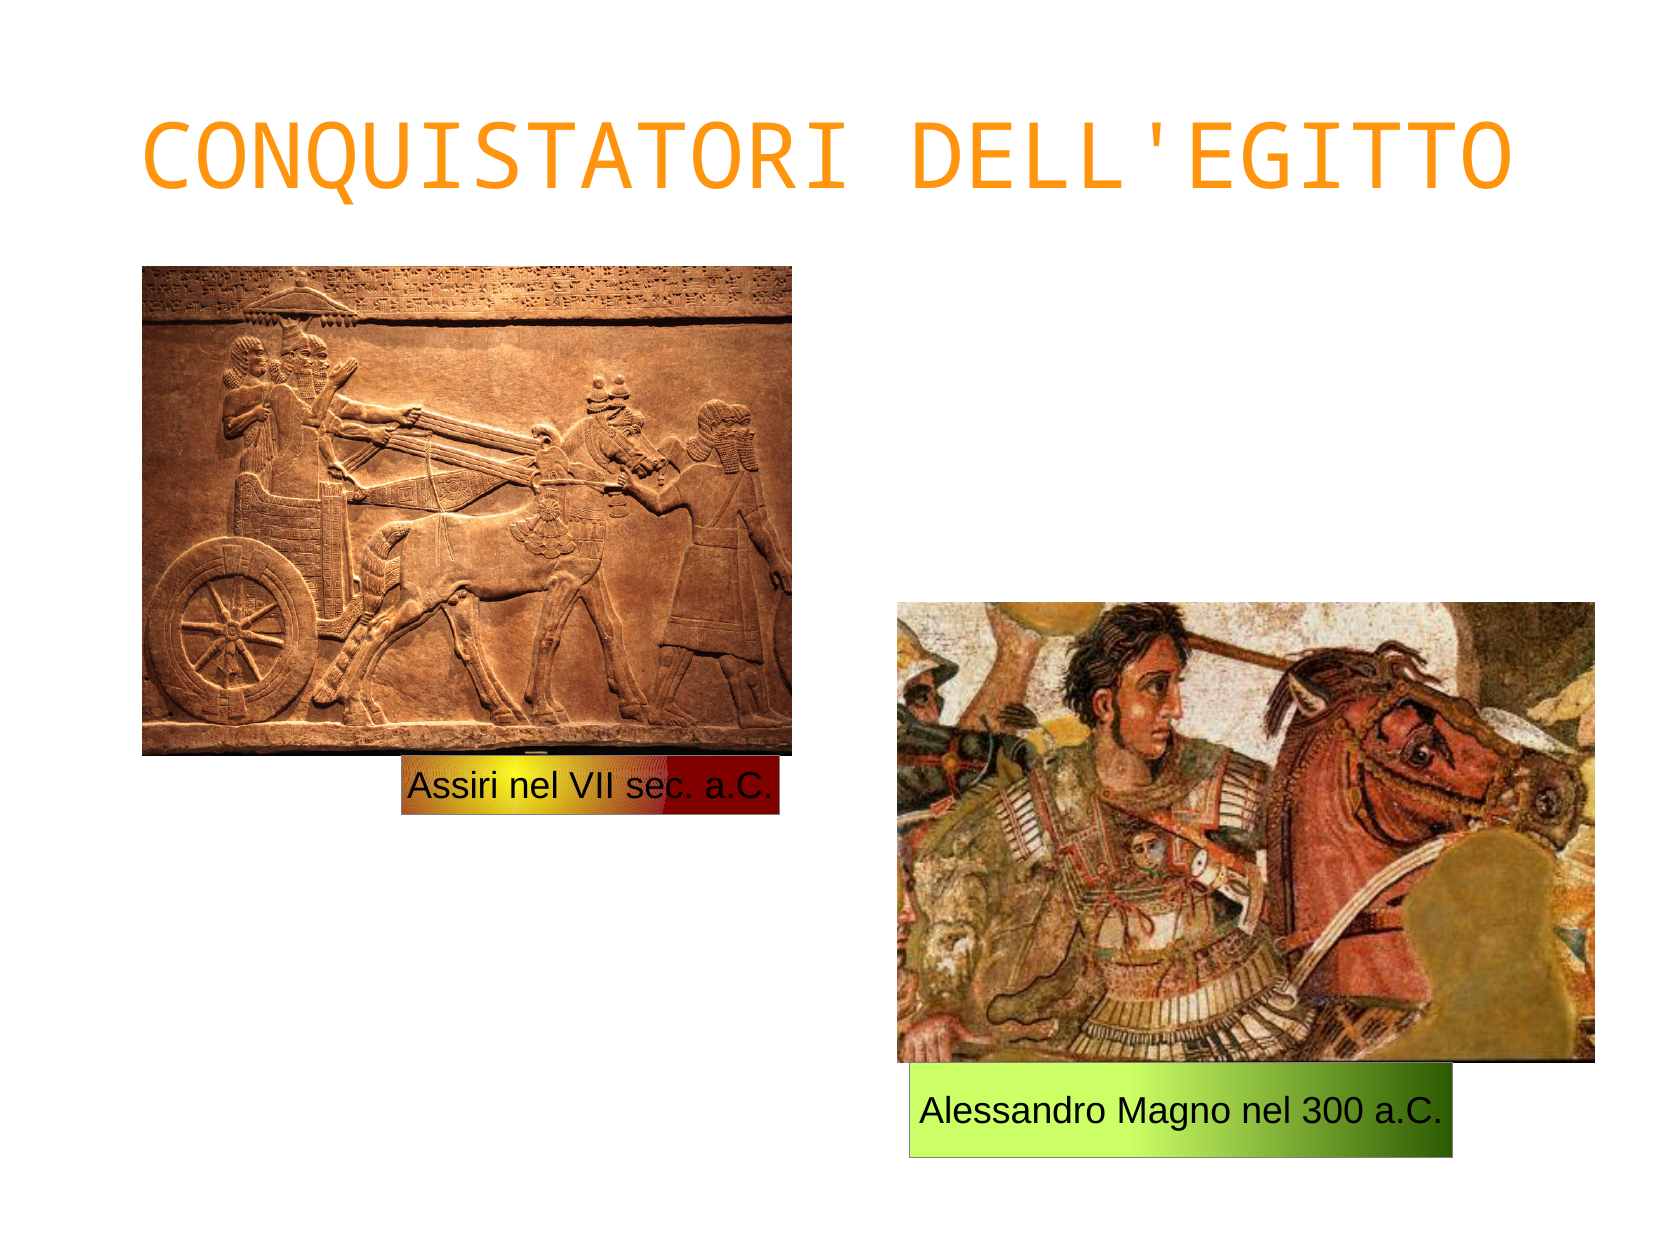

# CONQUISTATORI DELL'EGITTO
Assiri nel VII sec. a.C.
Alessandro Magno nel 300 a.C.